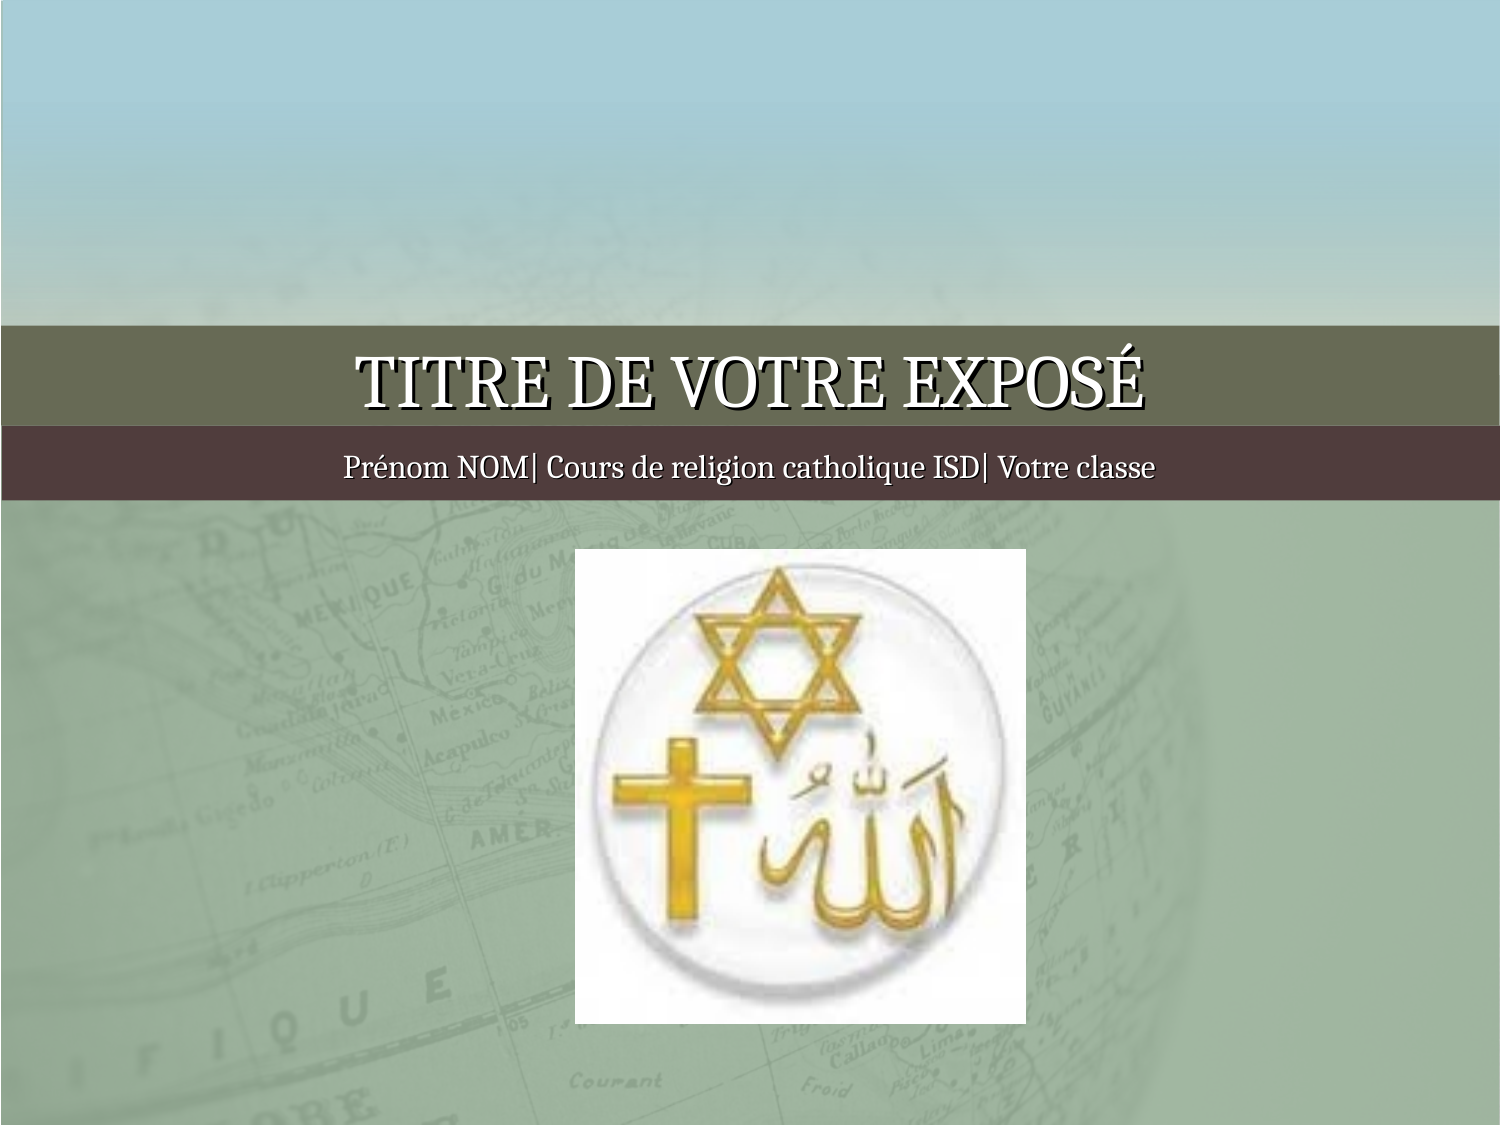

# TITRE DE VOTRE EXPOSÉ
Prénom NOM| Cours de religion catholique ISD| Votre classe